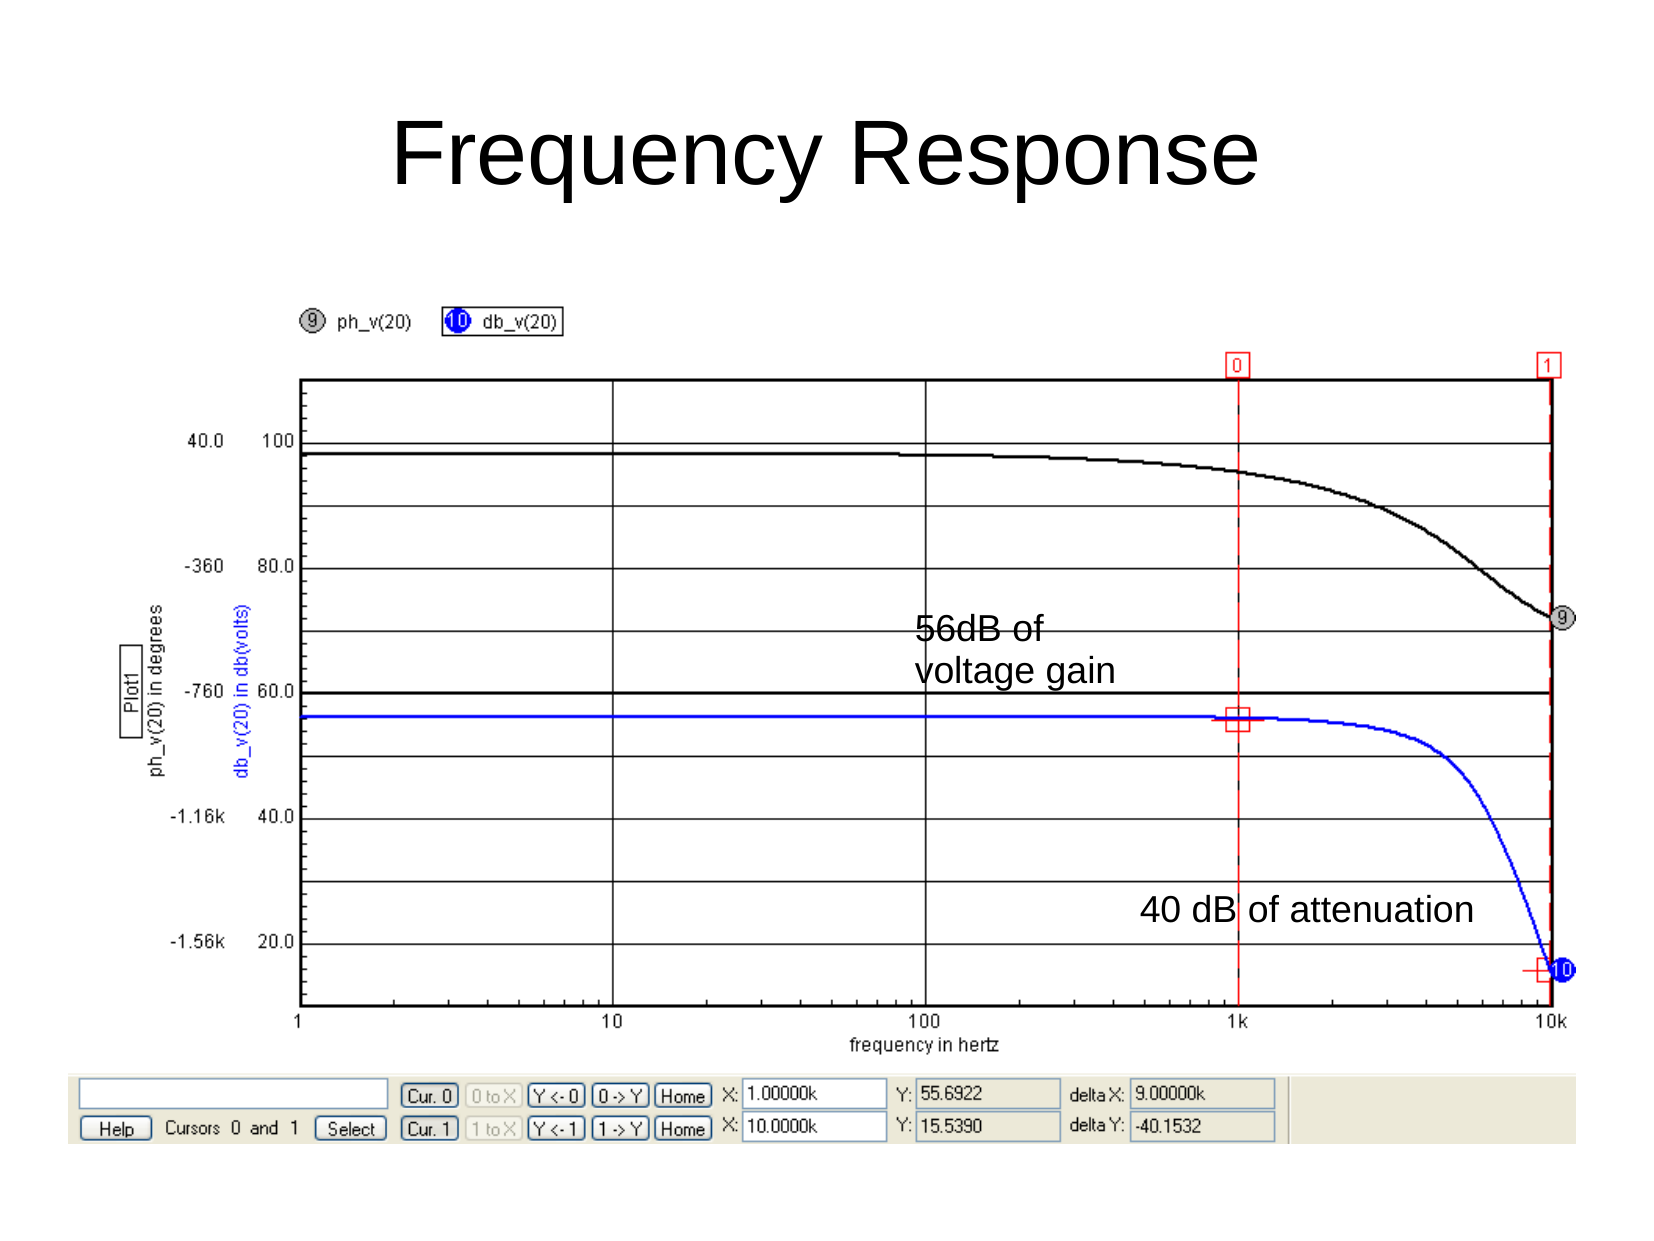

# Frequency Response
56dB of voltage gain
40 dB of attenuation